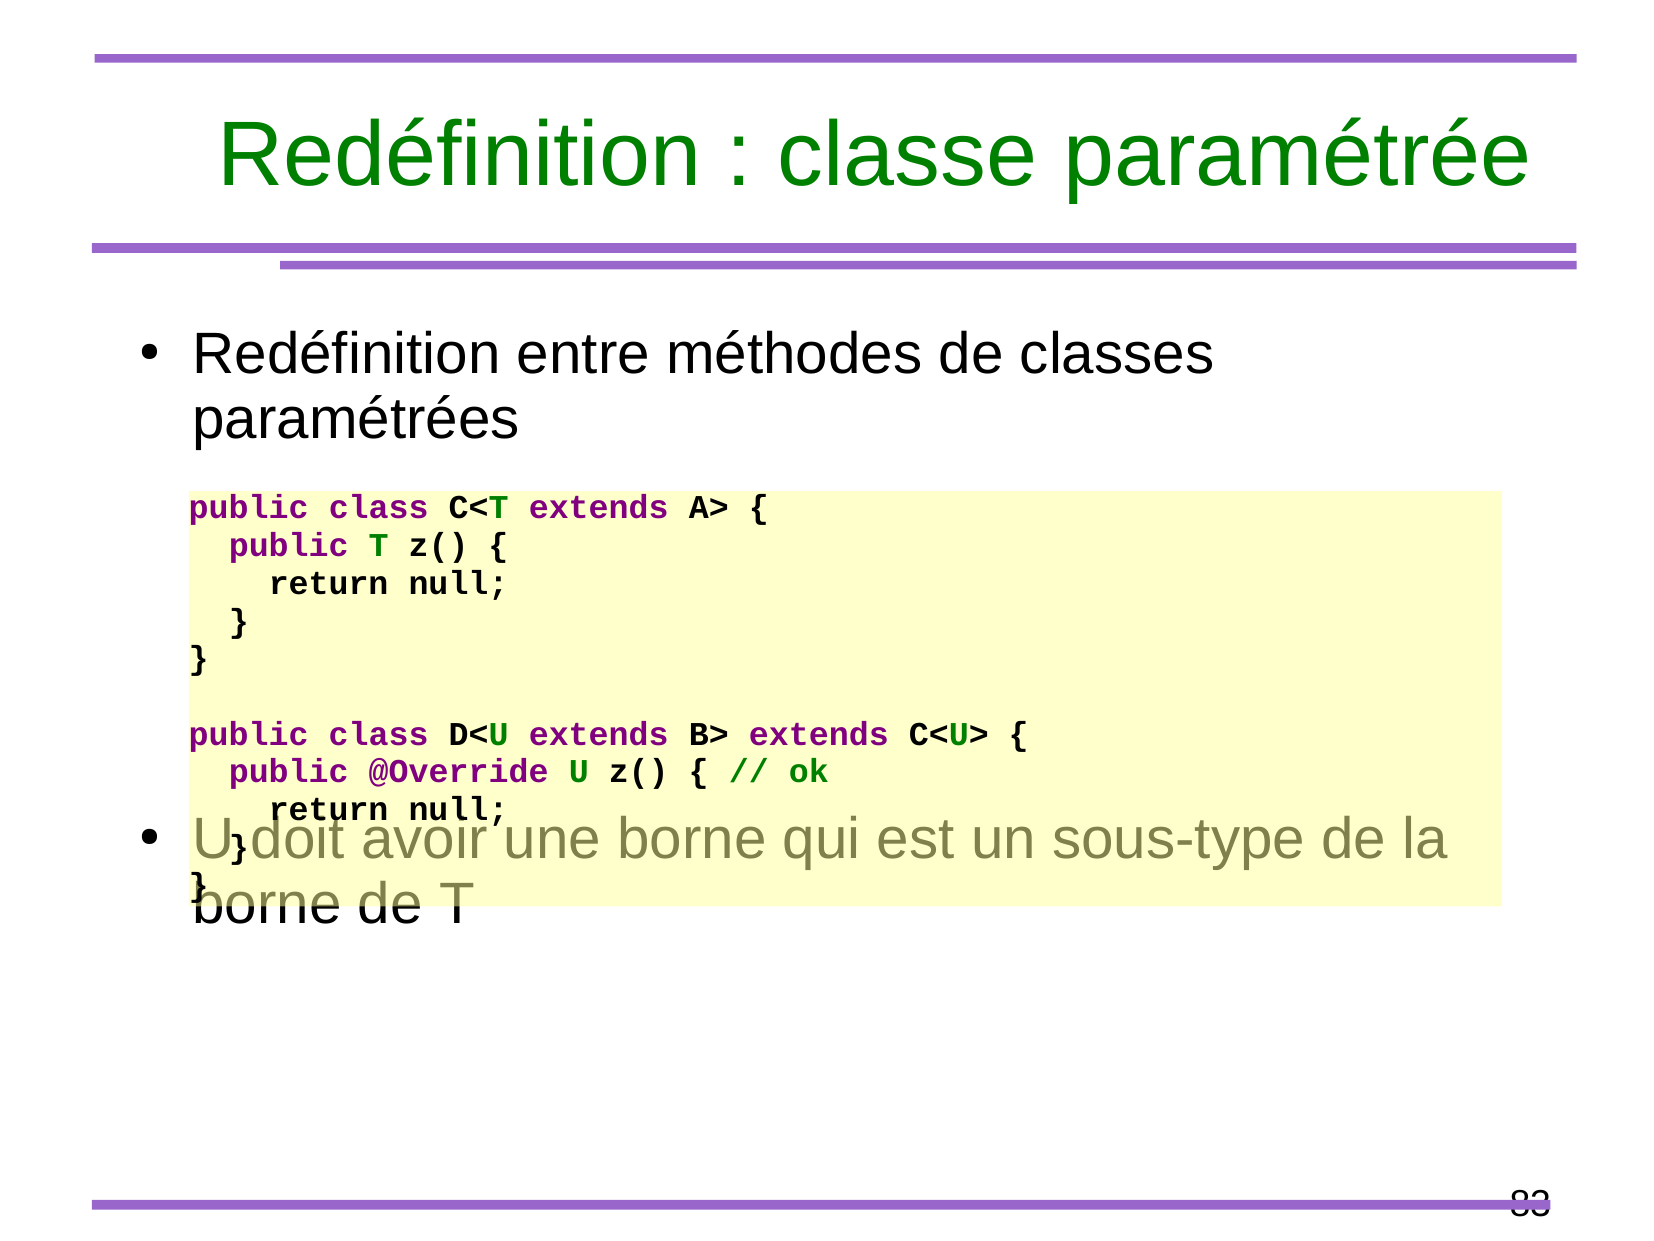

# Redéfinition : classe paramétrée
Redéfinition entre méthodes de classes paramétrées
U doit avoir une borne qui est un sous-type de la borne de T
public class C<T extends A> {
 public T z() {
 return null;
 }
}
public class D<U extends B> extends C<U> {
 public @Override U z() { // ok
 return null;
 }
}